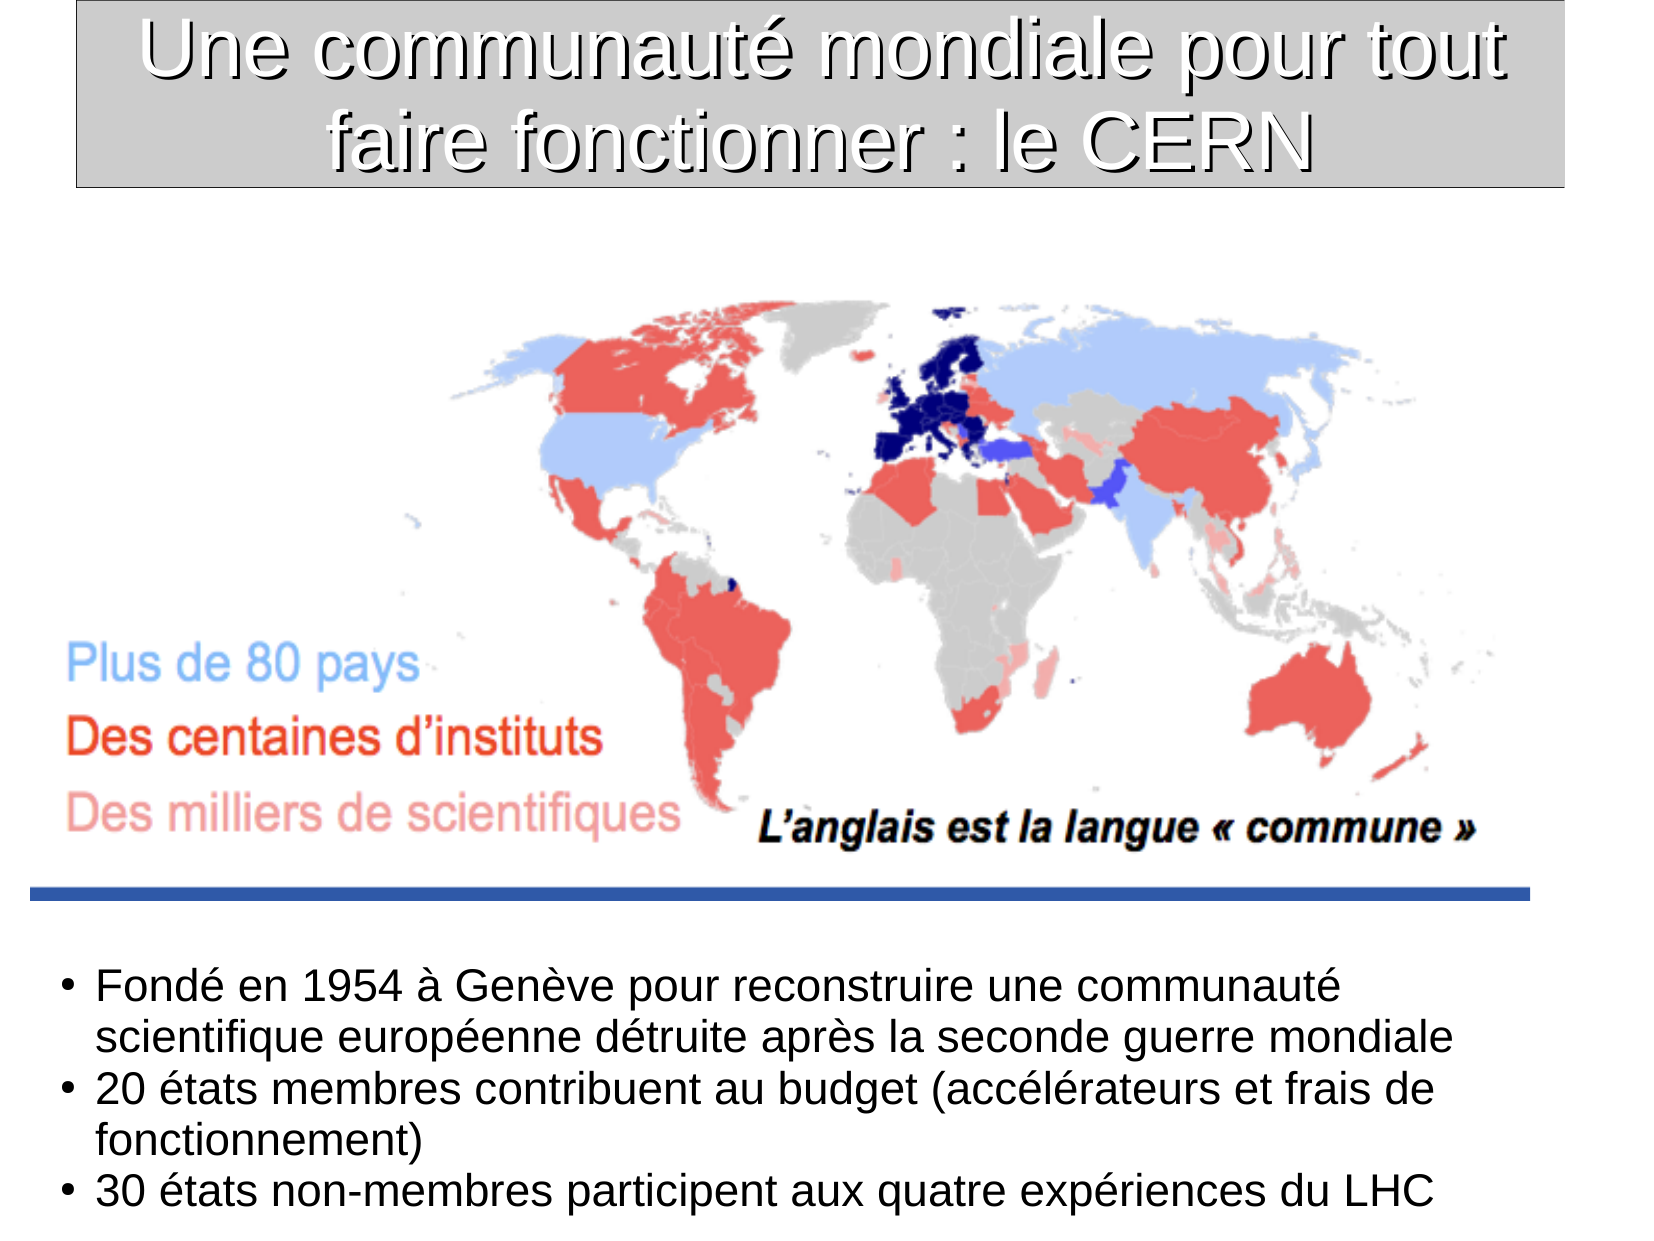

# Une communauté mondiale pour tout faire fonctionner : le CERN
Fondé en 1954 à Genève pour reconstruire une communauté scientifique européenne détruite après la seconde guerre mondiale
20 états membres contribuent au budget (accélérateurs et frais de fonctionnement)
30 états non-membres participent aux quatre expériences du LHC